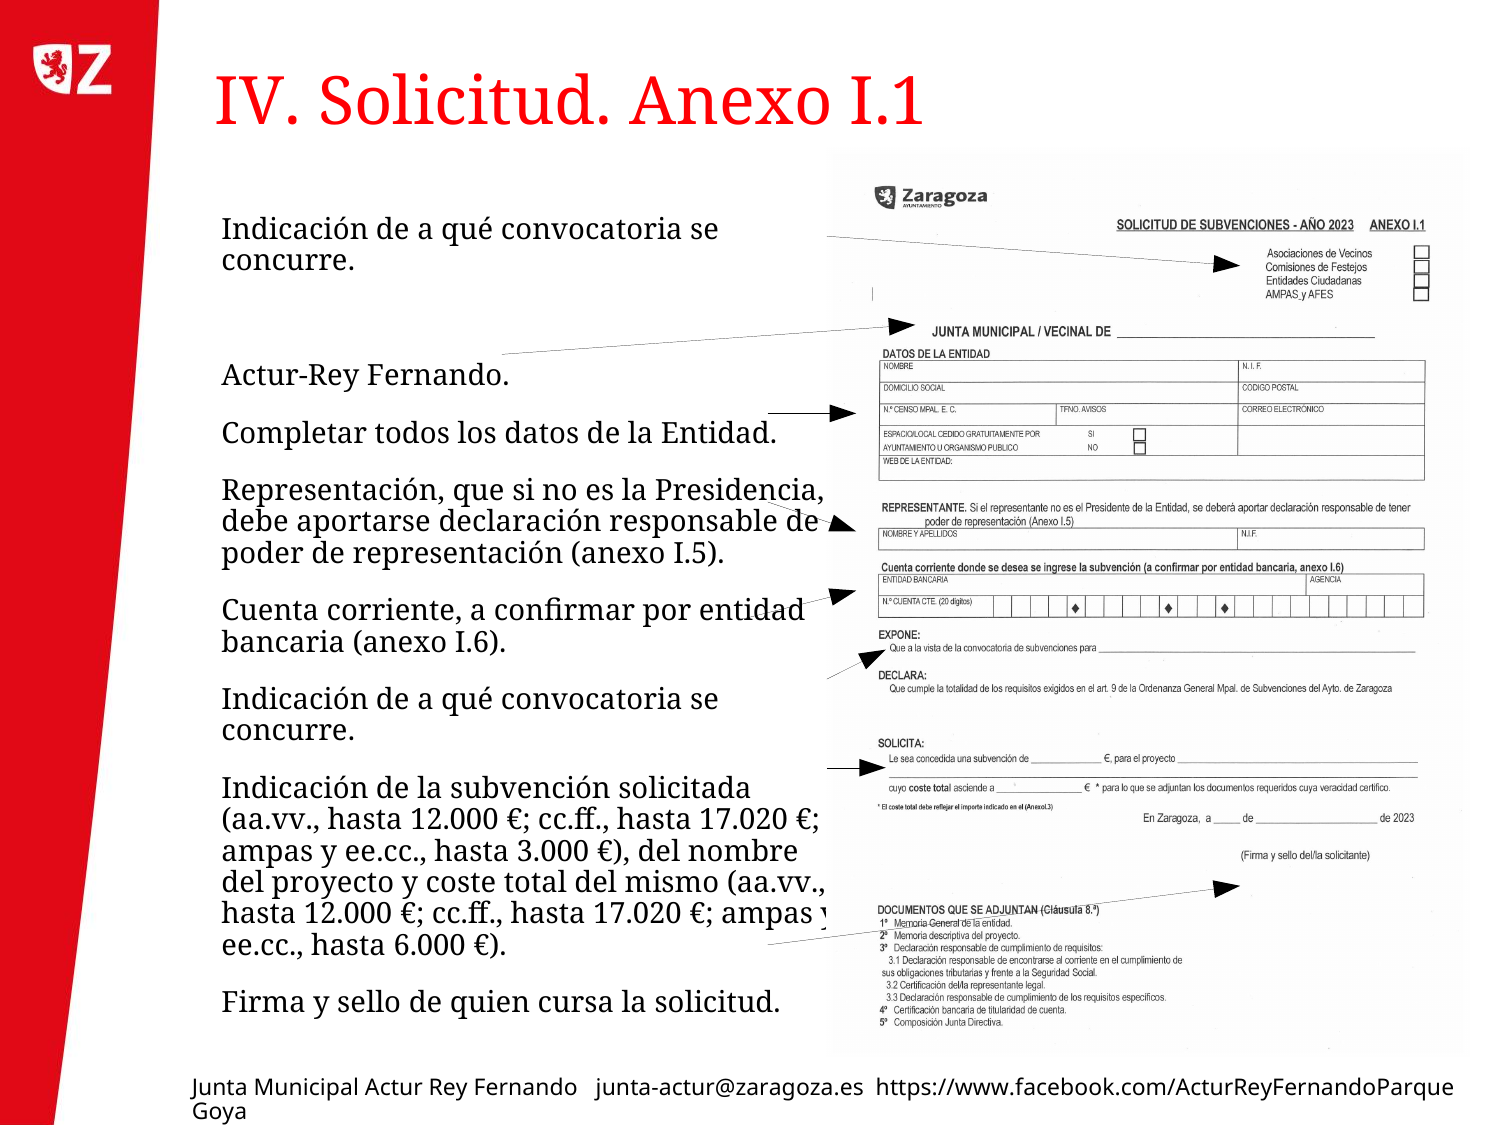

IV. Solicitud. Anexo I.1
Indicación de a qué convocatoria se concurre.
Actur-Rey Fernando.
Completar todos los datos de la Entidad.
Representación, que si no es la Presidencia, debe aportarse declaración responsable de poder de representación (anexo I.5).
Cuenta corriente, a confirmar por entidad bancaria (anexo I.6).
Indicación de a qué convocatoria se concurre.
Indicación de la subvención solicitada (aa.vv., hasta 12.000 €; cc.ff., hasta 17.020 €; ampas y ee.cc., hasta 3.000 €), del nombre del proyecto y coste total del mismo (aa.vv., hasta 12.000 €; cc.ff., hasta 17.020 €; ampas y ee.cc., hasta 6.000 €).
Firma y sello de quien cursa la solicitud.
Junta Municipal Actur Rey Fernando junta-actur@zaragoza.es https://www.facebook.com/ActurReyFernandoParqueGoya